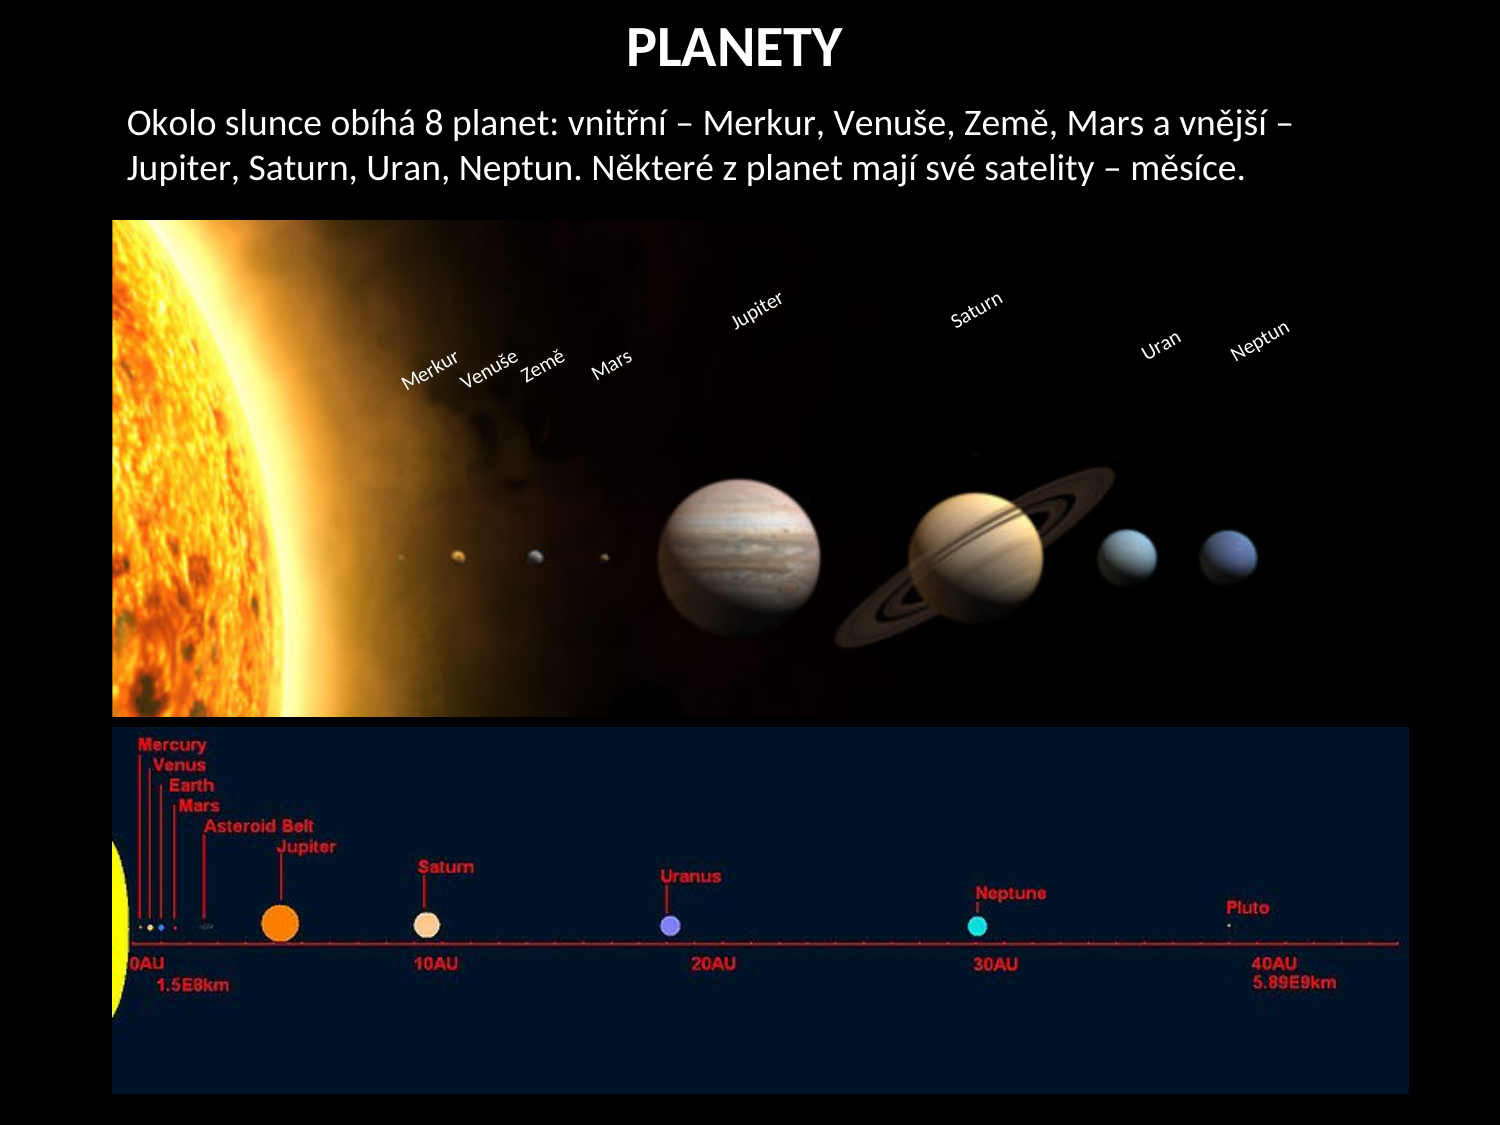

PLANETY
Okolo slunce obíhá 8 planet: vnitřní – Merkur, Venuše, Země, Mars a vnější – Jupiter, Saturn, Uran, Neptun. Některé z planet mají své satelity – měsíce.
Saturn
Jupiter
Neptun
Uran
Mars
Země
Venuše
Merkur